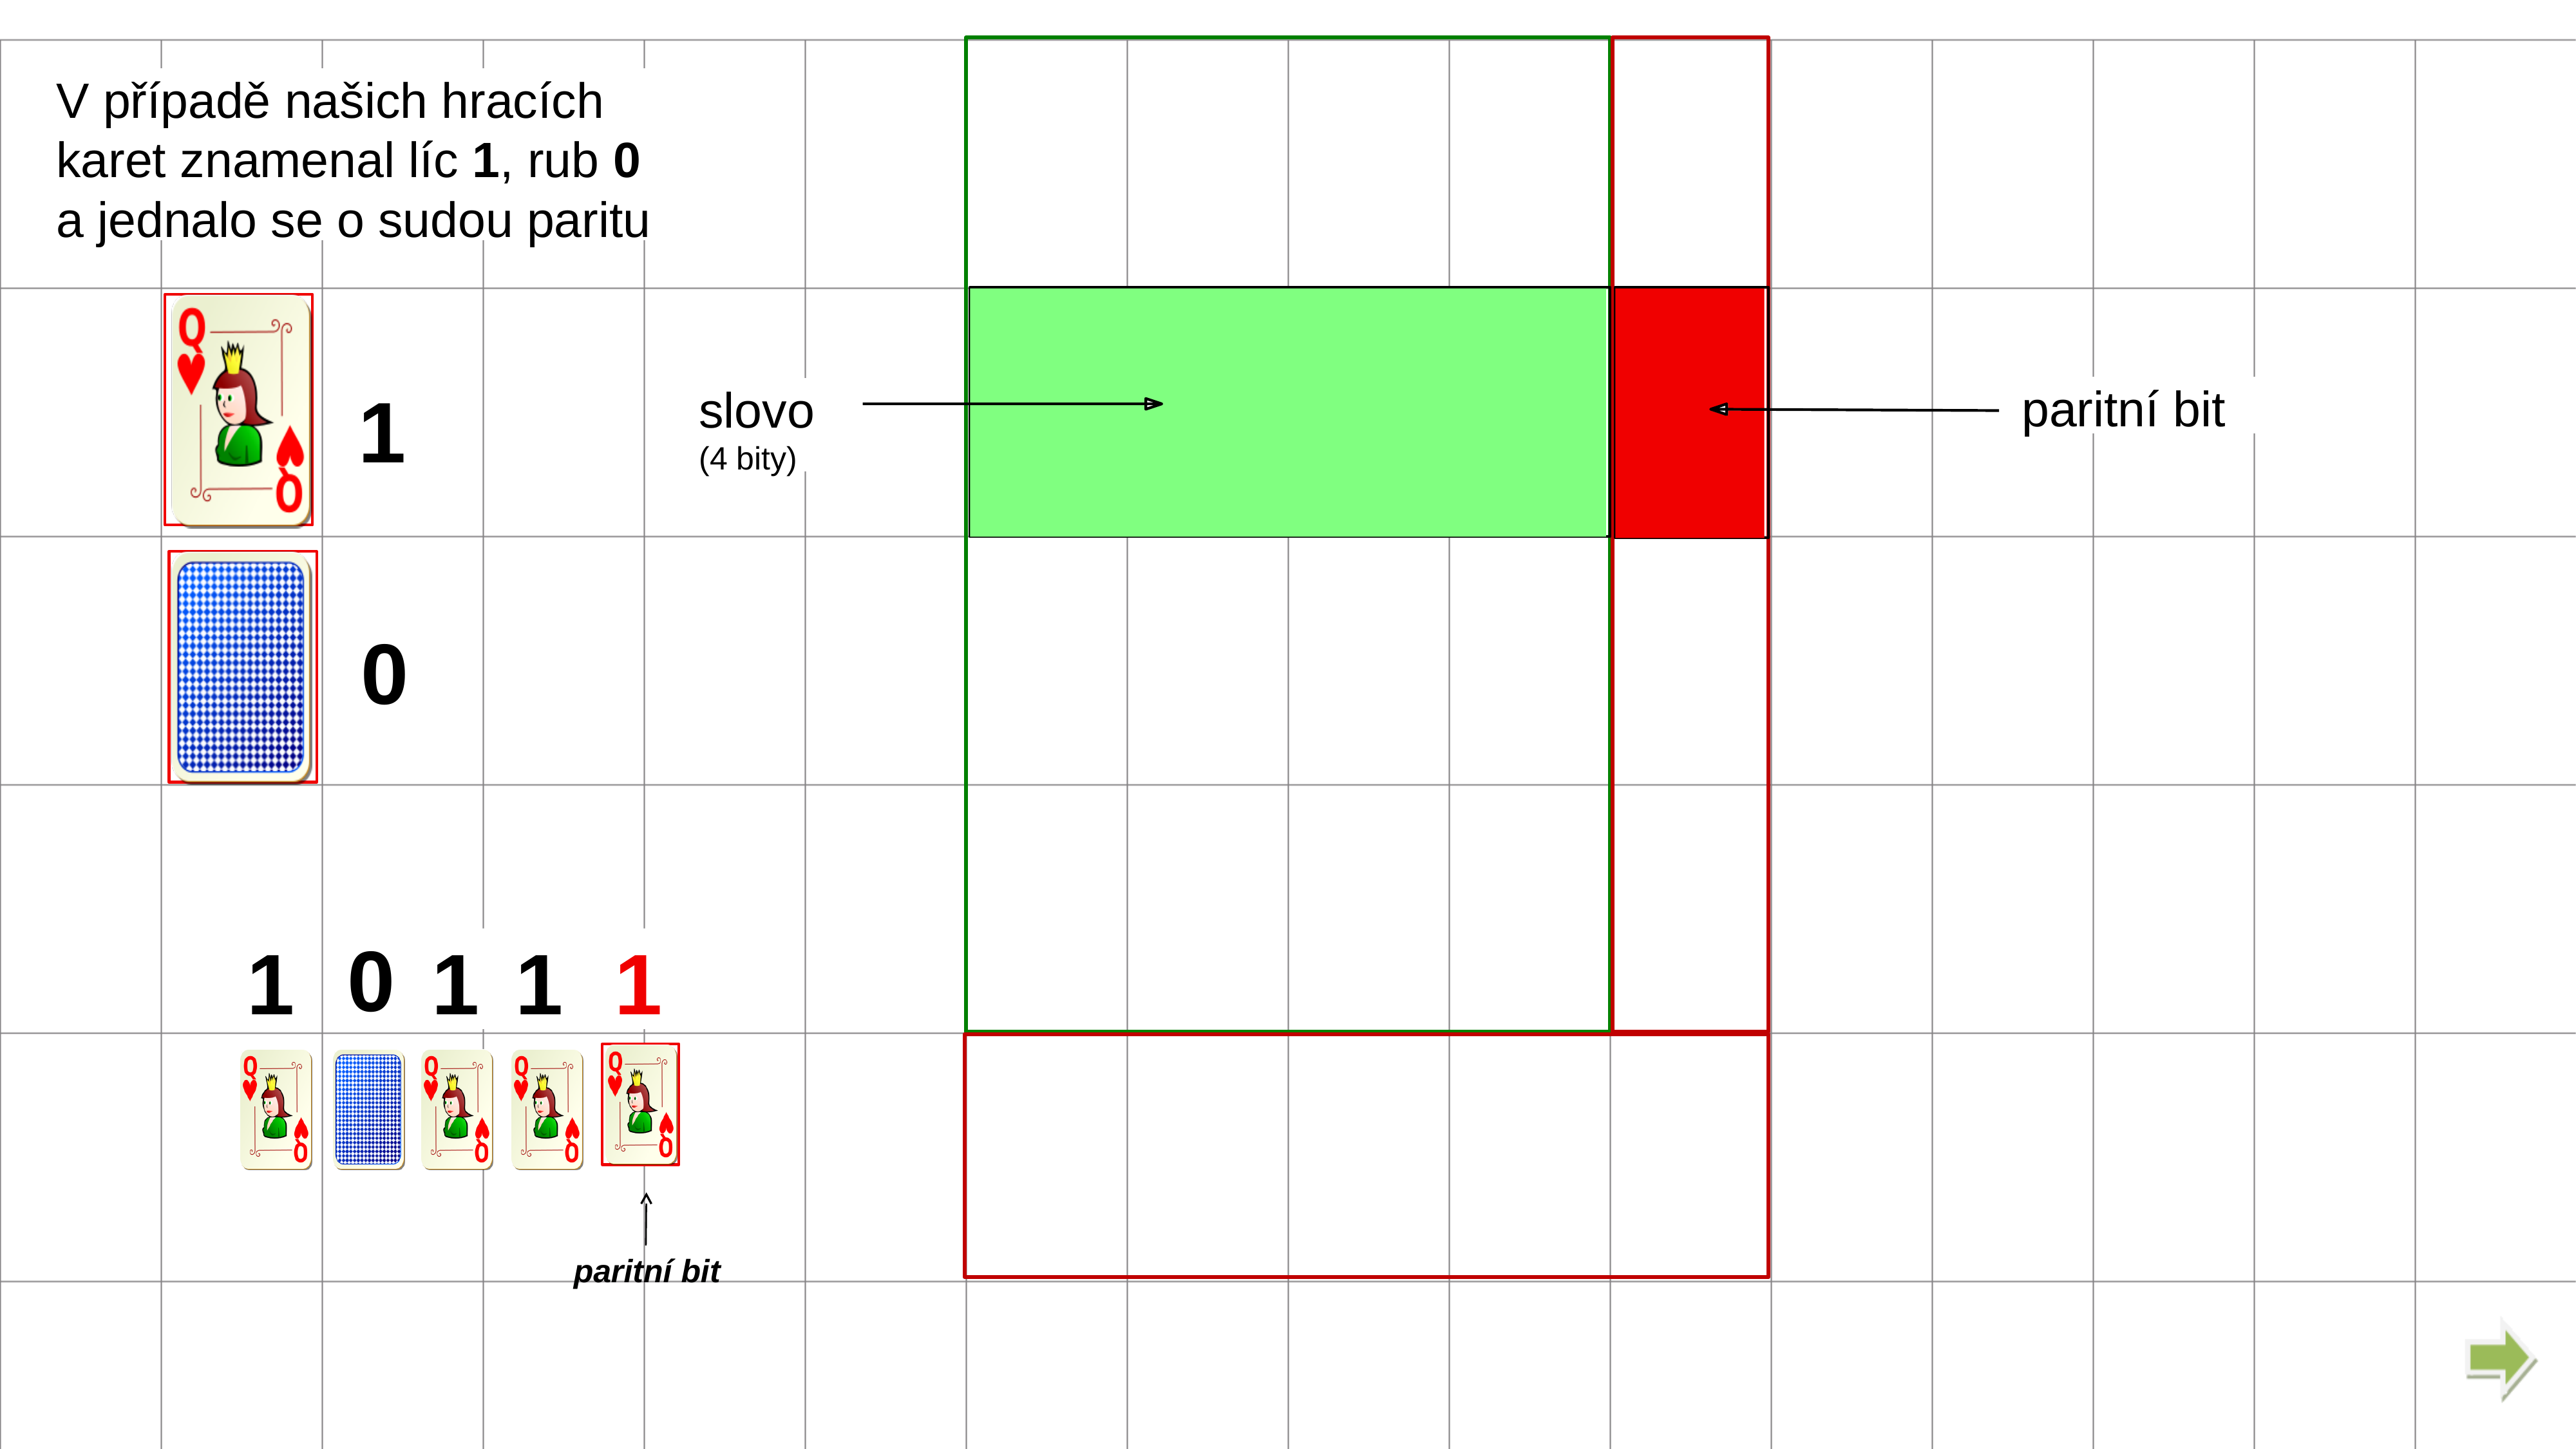

V případě našich hracích
karet znamenal líc 1, rub 0
a jednalo se o sudou paritu
1
paritní bit
slovo
(4 bity)
0
0
1
1
1
1
paritní bit